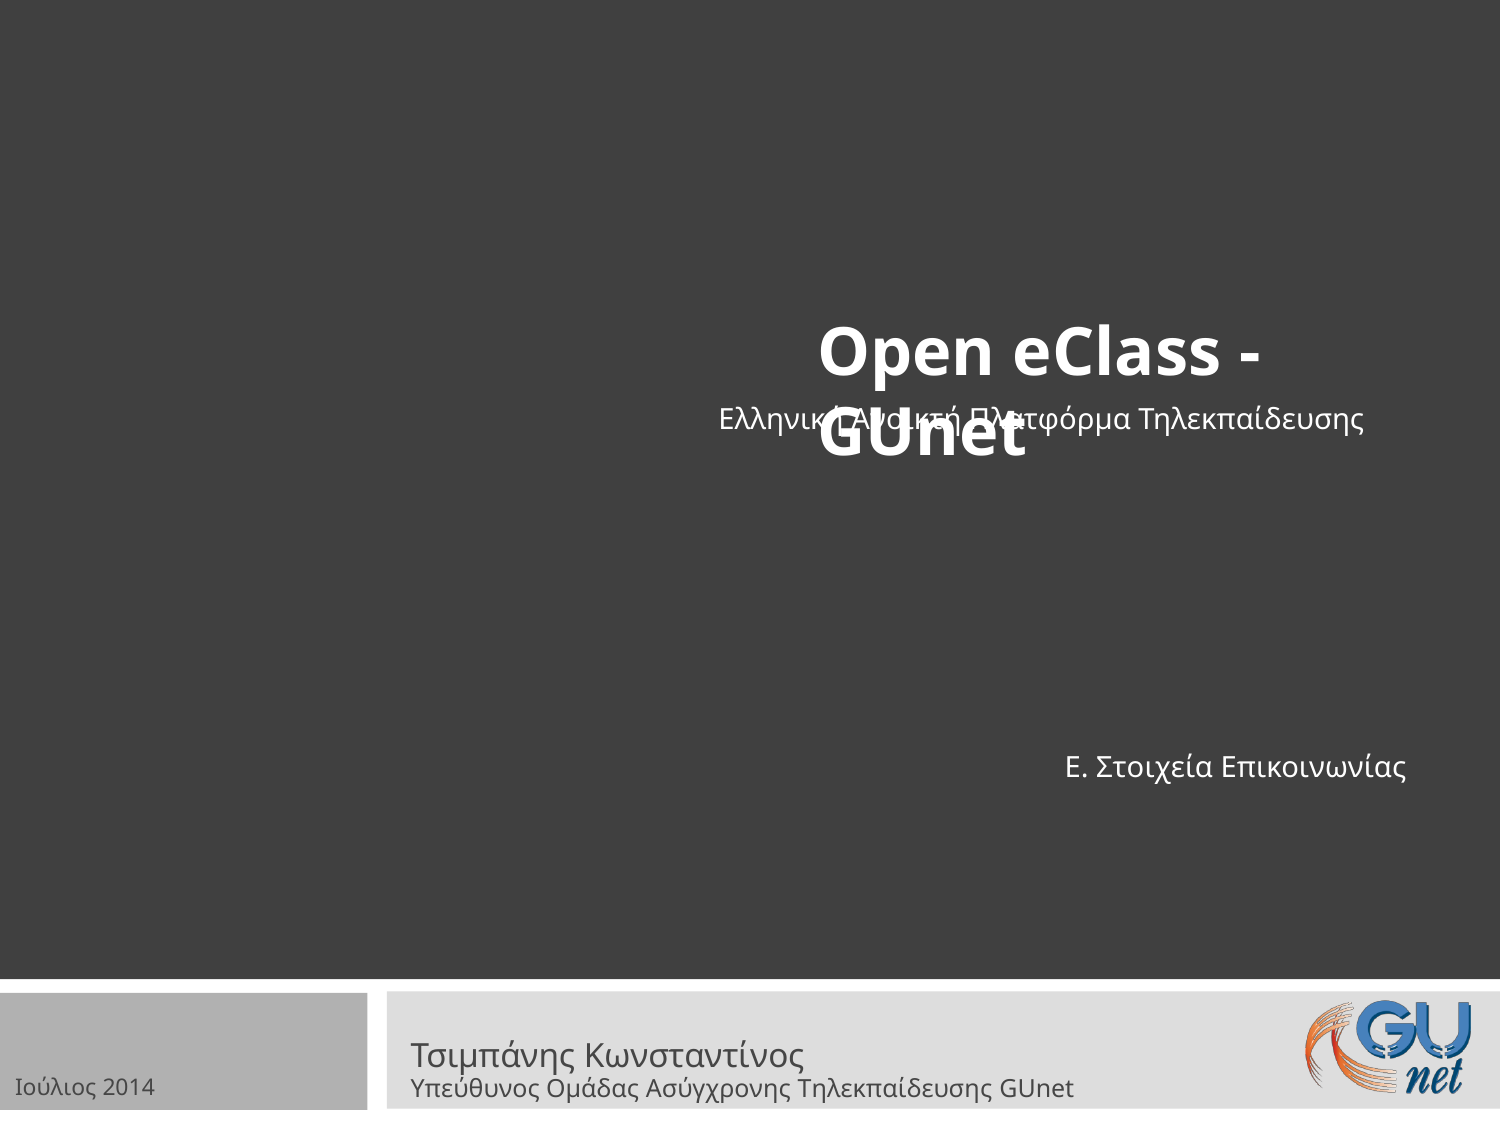

Open eClass - GUnet
Ελληνική Ανοικτή Πλατφόρμα Τηλεκπαίδευσης
Ε. Στοιχεία Επικοινωνίας
Τσιμπάνης Κωνσταντίνος
Ιούλιος 2014
Υπεύθυνος Ομάδας Ασύγχρονης Τηλεκπαίδευσης GUnet